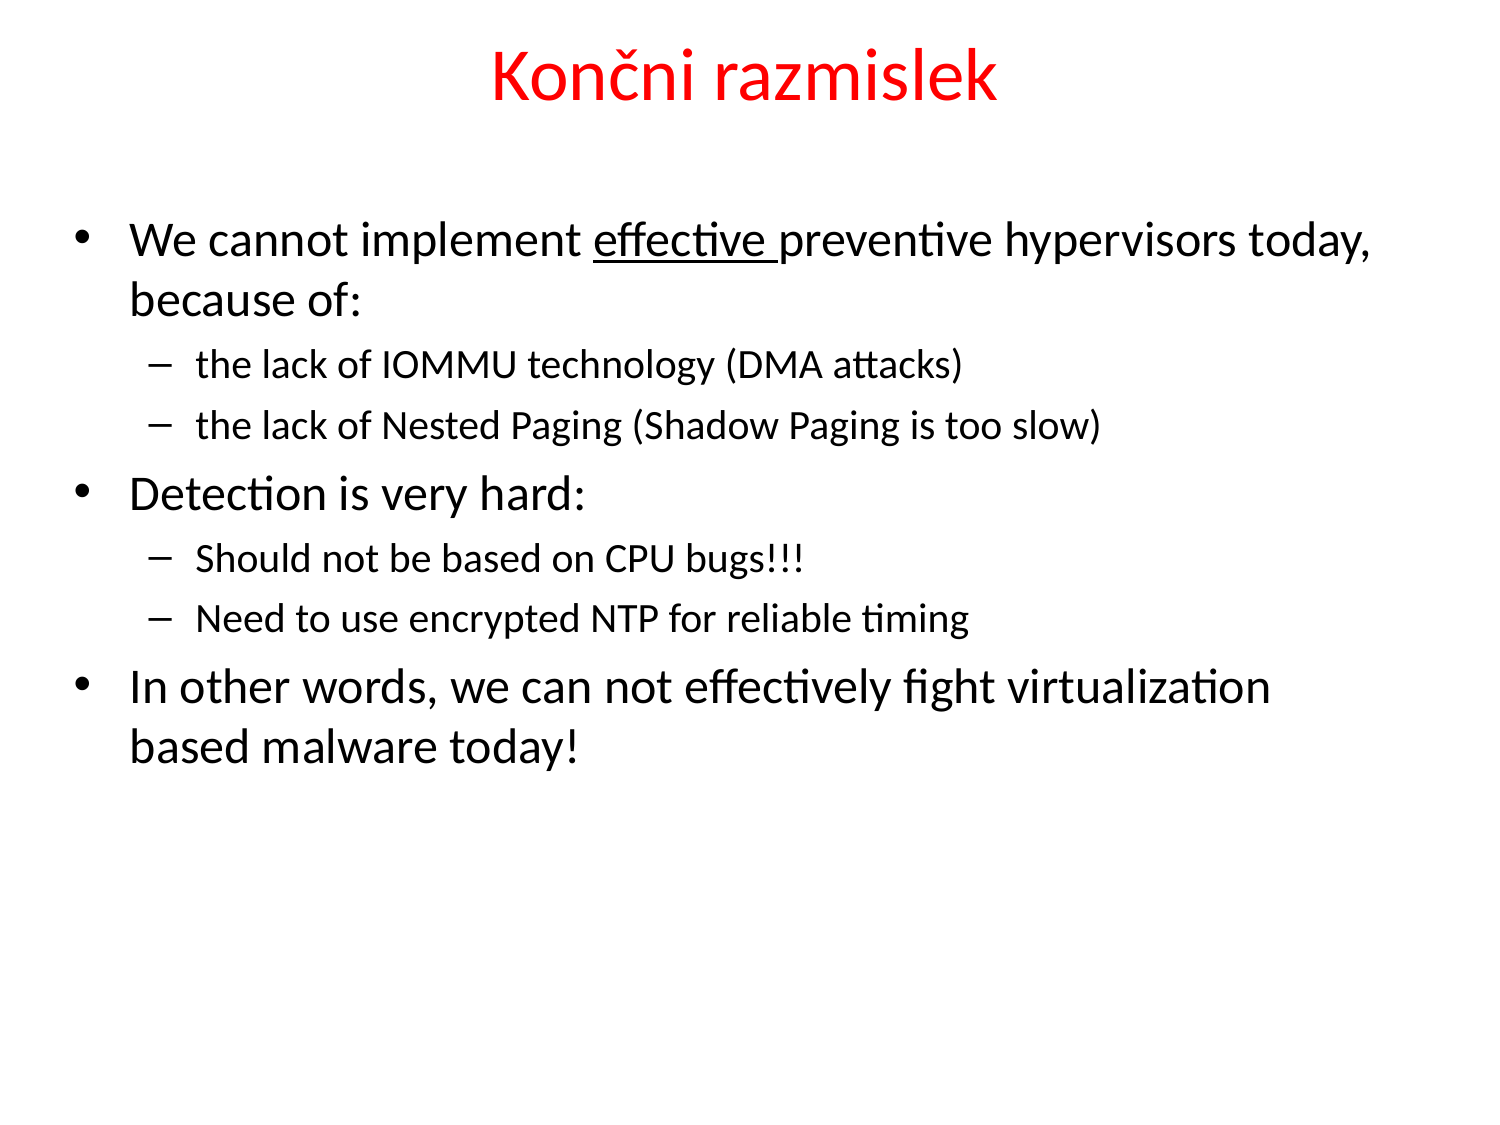

# Končni razmislek
We cannot implement effective preventive hypervisors today, because of:
the lack of IOMMU technology (DMA attacks)
the lack of Nested Paging (Shadow Paging is too slow)
Detection is very hard:
Should not be based on CPU bugs!!!
Need to use encrypted NTP for reliable timing
In other words, we can not effectively fight virtualization based malware today!